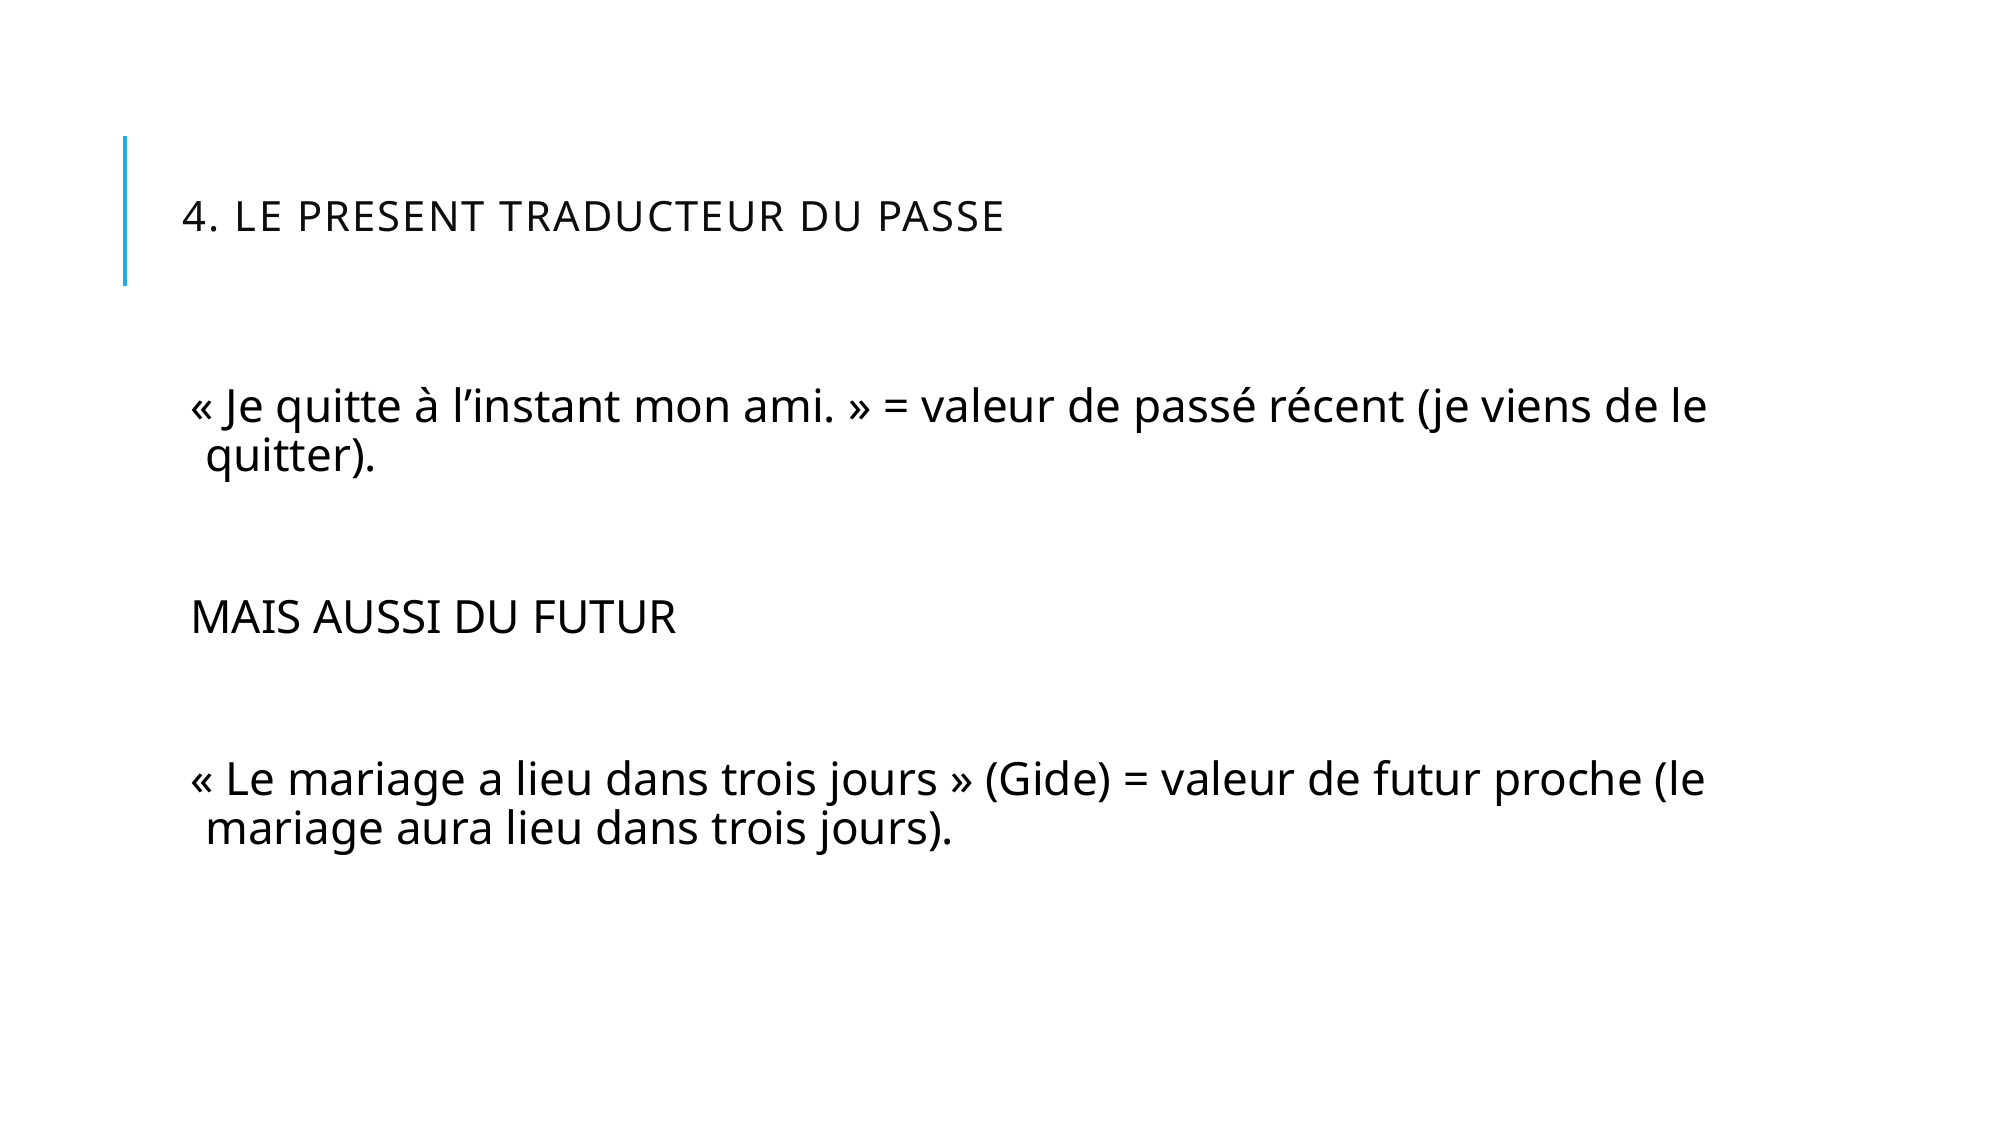

# 4. LE PRESENT TRADUCTEUR DU PASSE
« Je quitte à l’instant mon ami. » = valeur de passé récent (je viens de le quitter).
MAIS AUSSI DU FUTUR
« Le mariage a lieu dans trois jours » (Gide) = valeur de futur proche (le mariage aura lieu dans trois jours).